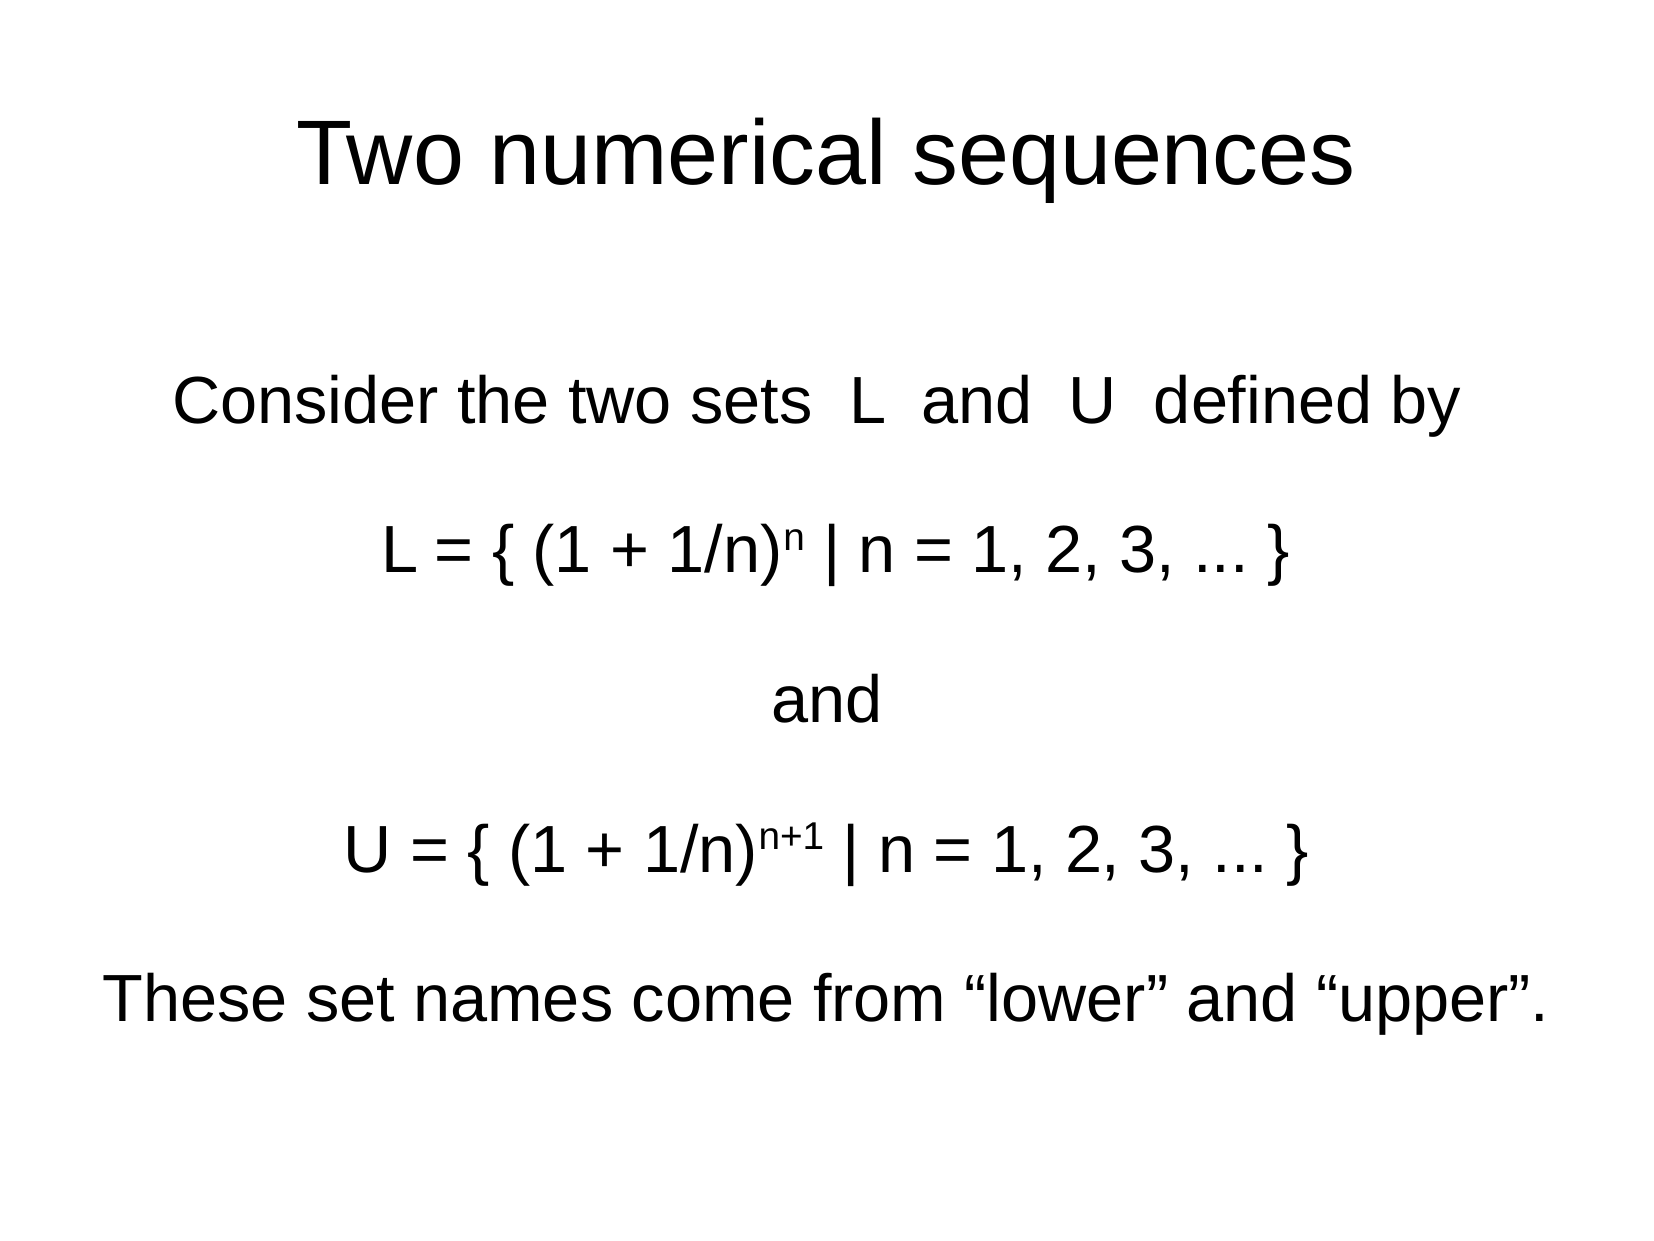

# Two numerical sequences
Consider the two sets L and U defined by
 L = { (1 + 1/n)n | n = 1, 2, 3, ... }
and
U = { (1 + 1/n)n+1 | n = 1, 2, 3, ... }
These set names come from “lower” and “upper”.